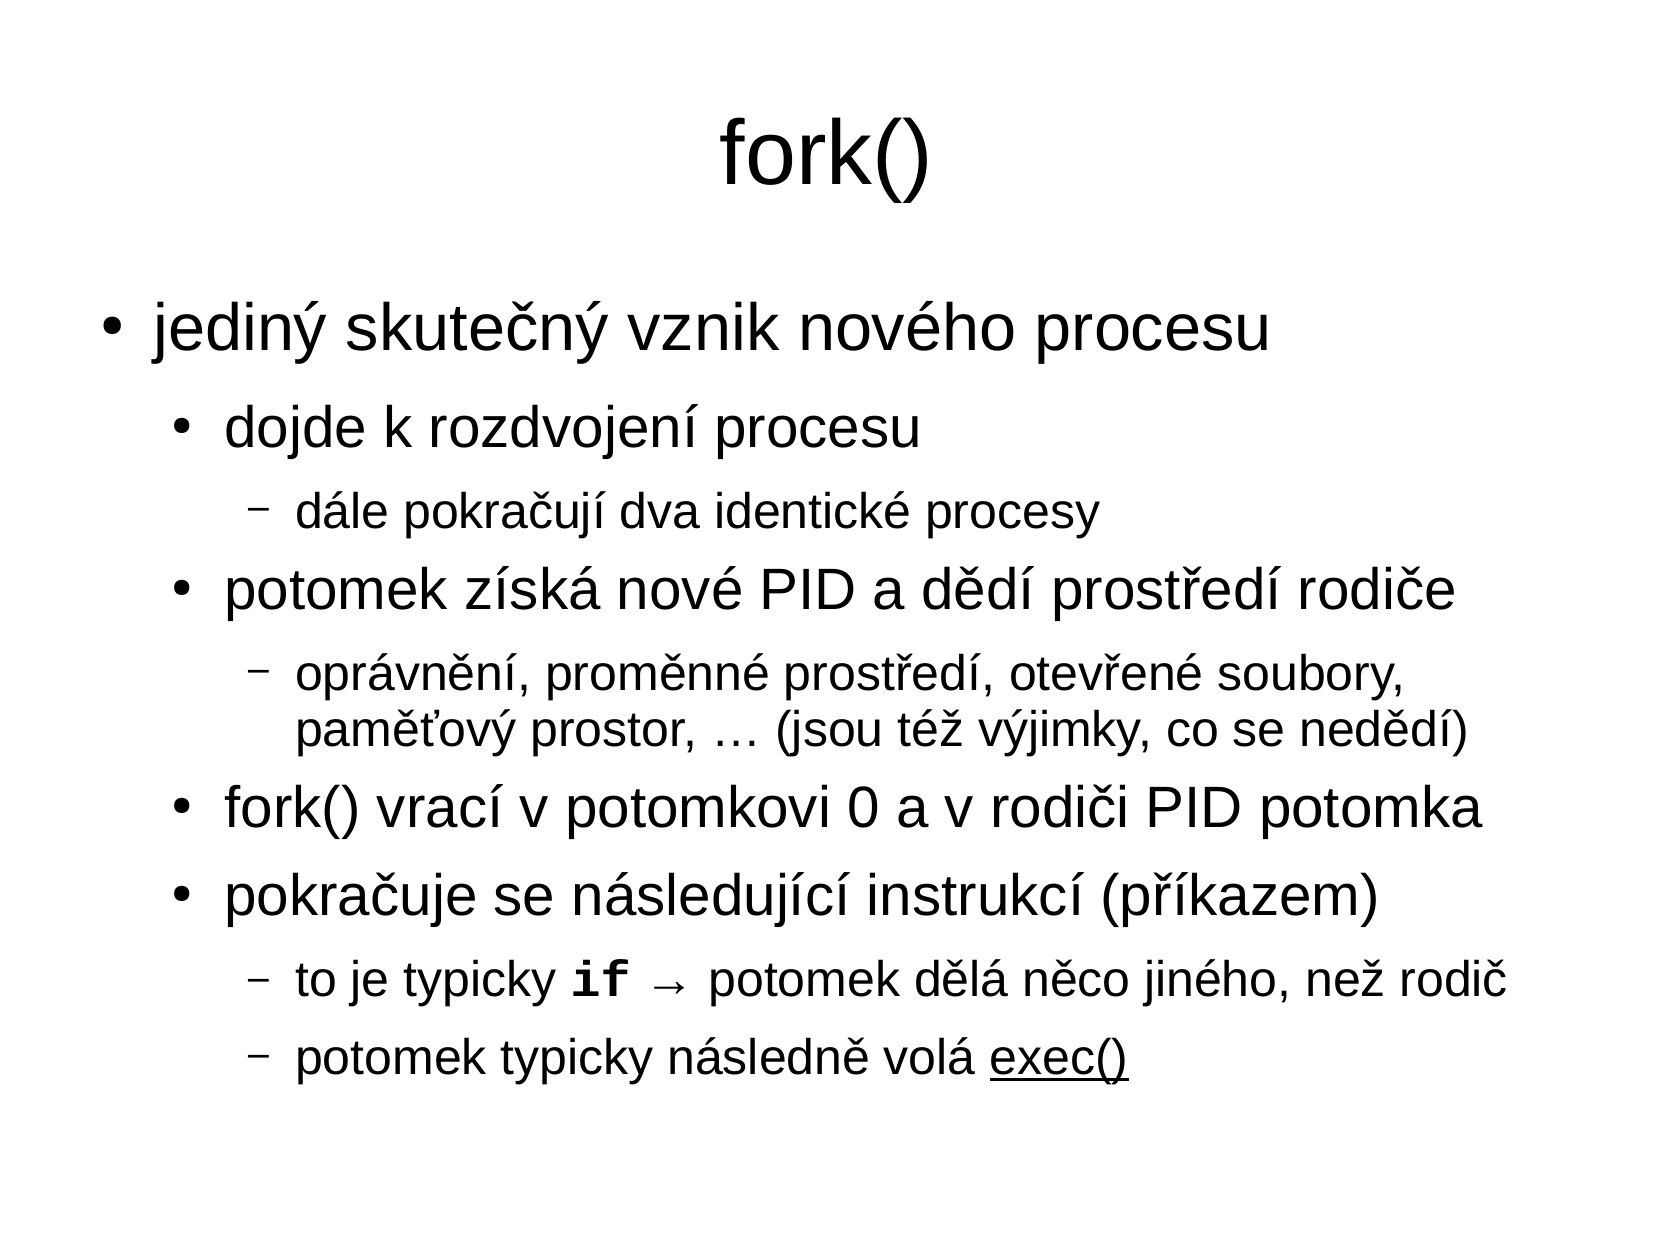

# fork()
jediný skutečný vznik nového procesu
dojde k rozdvojení procesu
dále pokračují dva identické procesy
potomek získá nové PID a dědí prostředí rodiče
oprávnění, proměnné prostředí, otevřené soubory, paměťový prostor, … (jsou též výjimky, co se nedědí)
fork() vrací v potomkovi 0 a v rodiči PID potomka
pokračuje se následující instrukcí (příkazem)
to je typicky if → potomek dělá něco jiného, než rodič
potomek typicky následně volá exec()